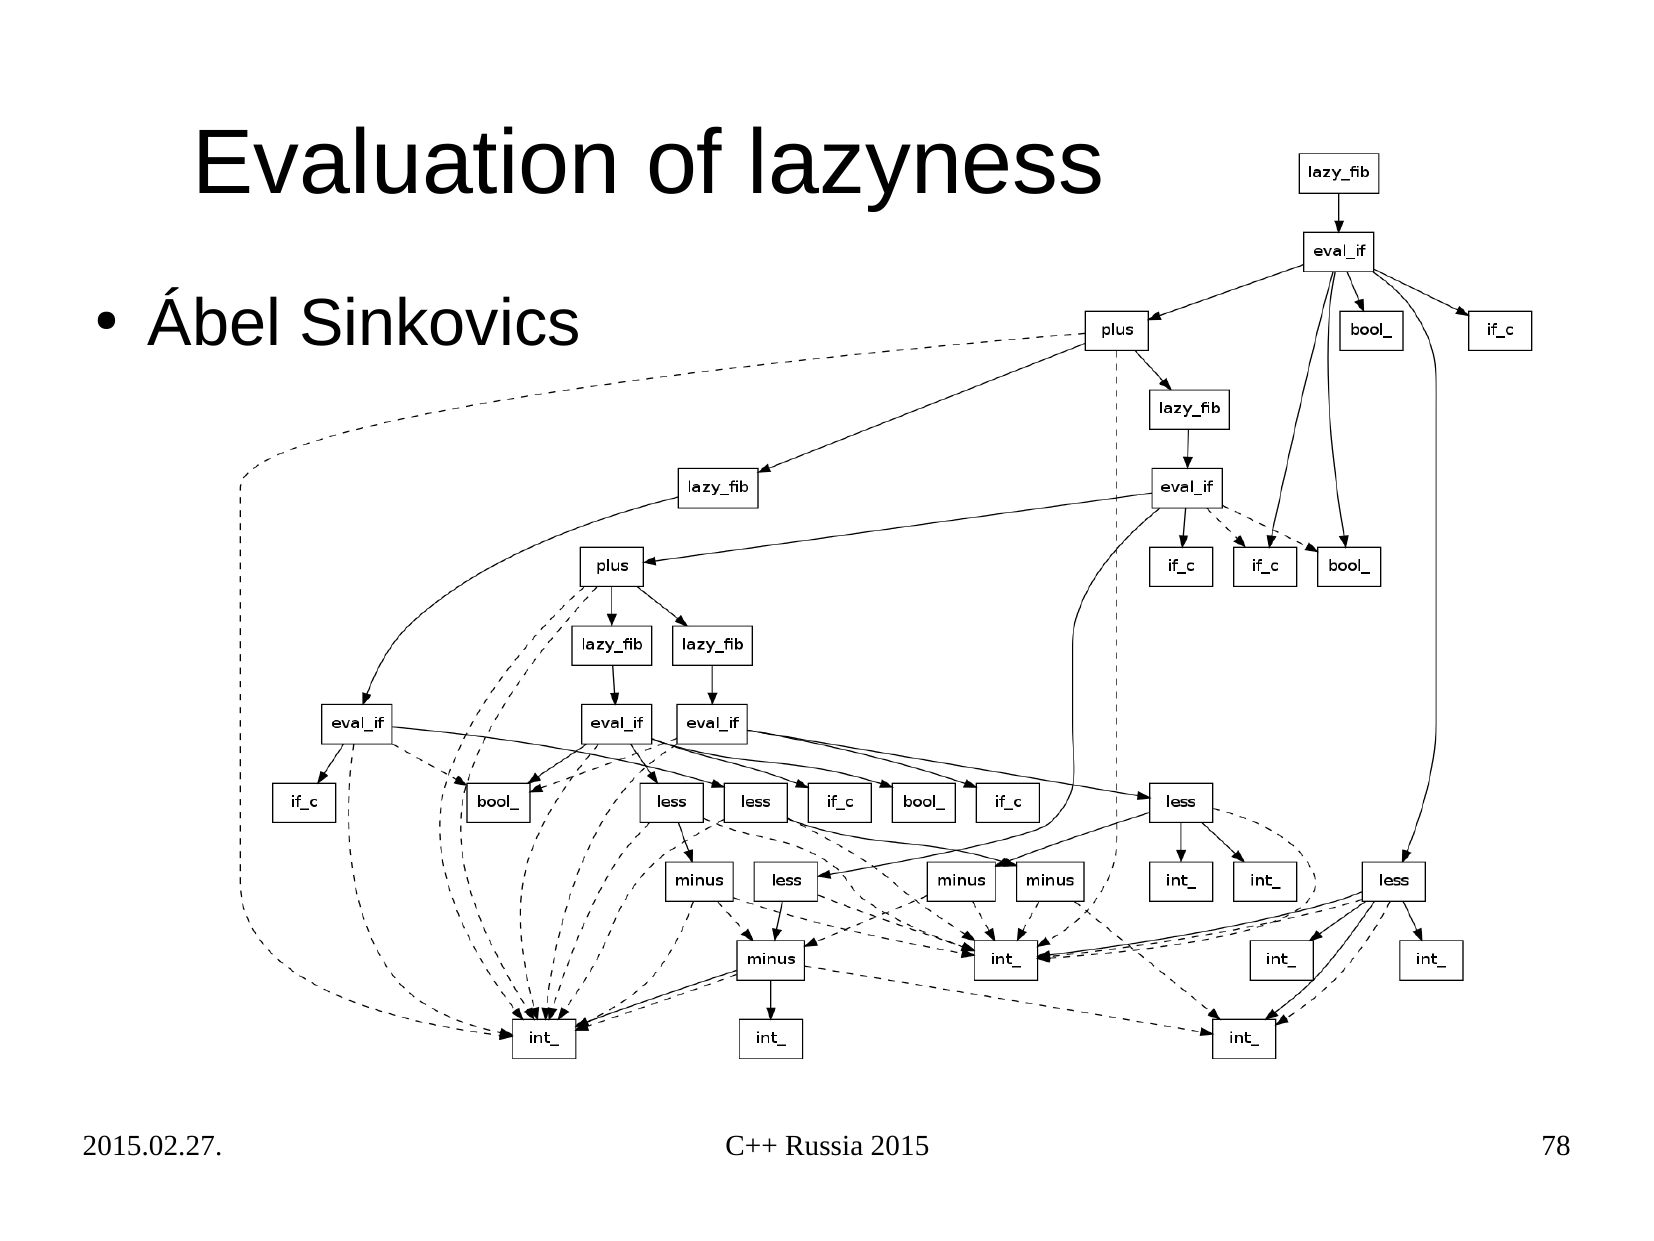

# Evaluation of lazyness
Ábel Sinkovics
2015.02.27.
C++ Russia 2015
78